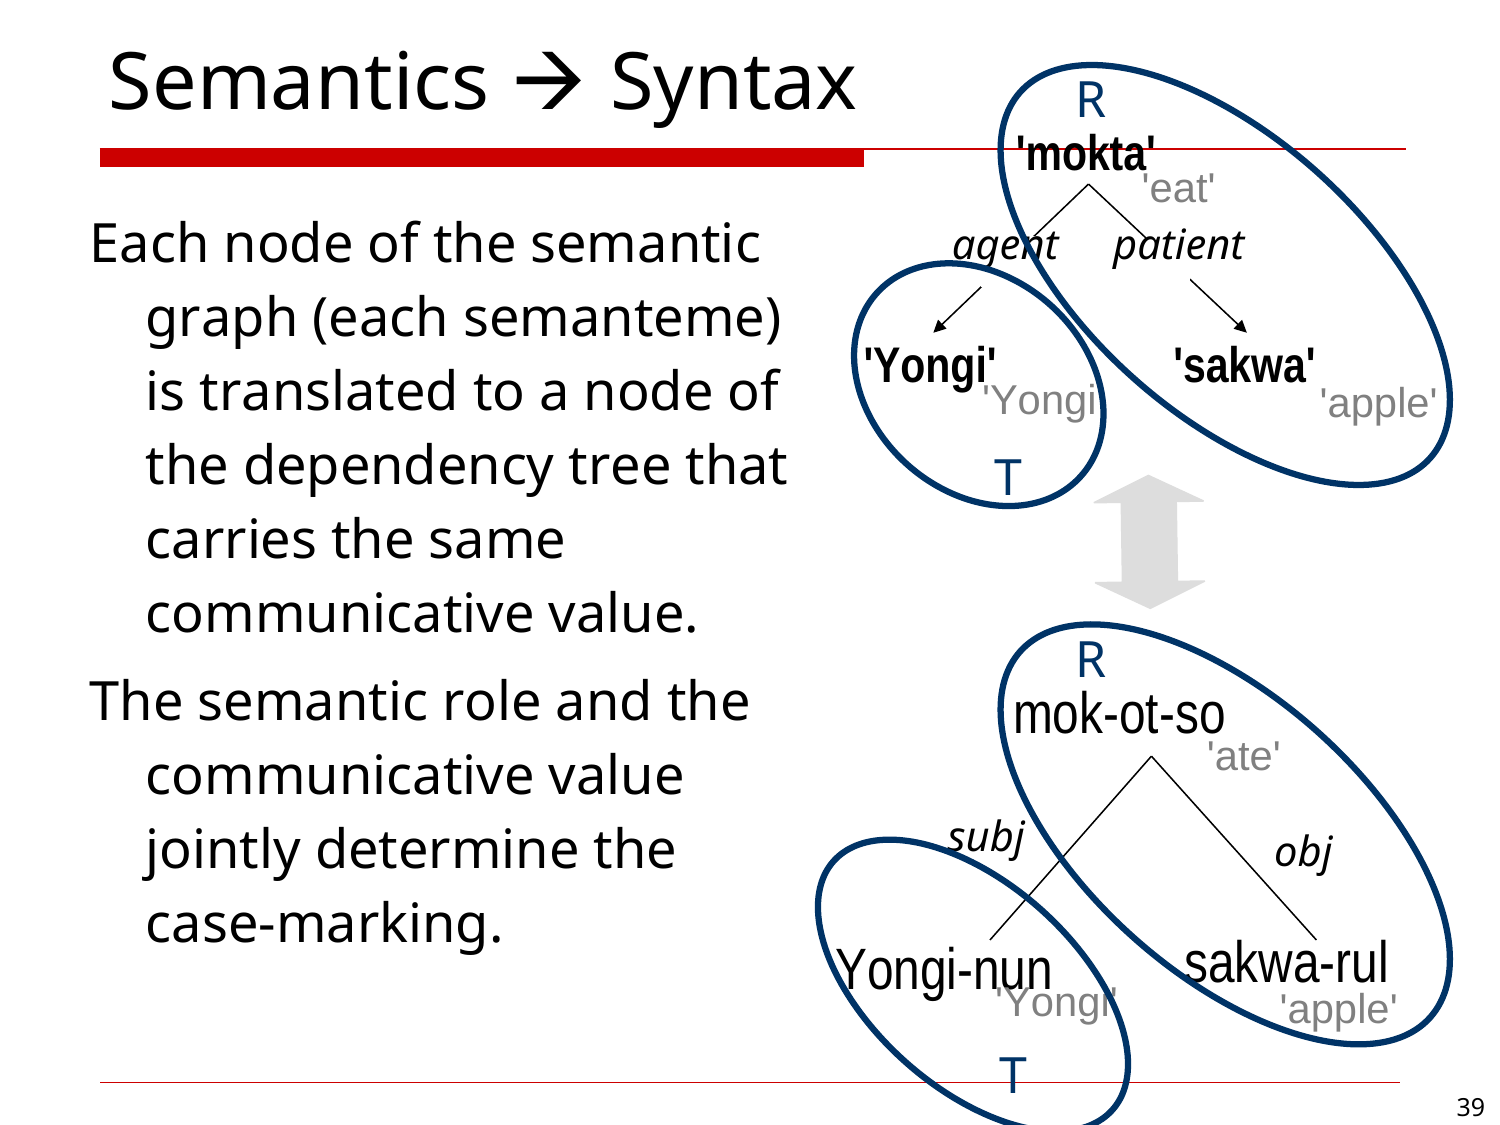

R
'mokta'
'eat'
patient
agent
'Yongi'
'sakwa'
'Yongi'
'apple'
T
Semantics  Syntax
# Each node of the semantic graph (each semanteme) is translated to a node of the dependency tree that carries the same communicative value.
The semantic role and the communicative value jointly determine the case-marking.
R
mok-ot-so
'ate'
subj
obj
sakwa-rul
Yongi-nun
'Yongi'
'apple'
T
39